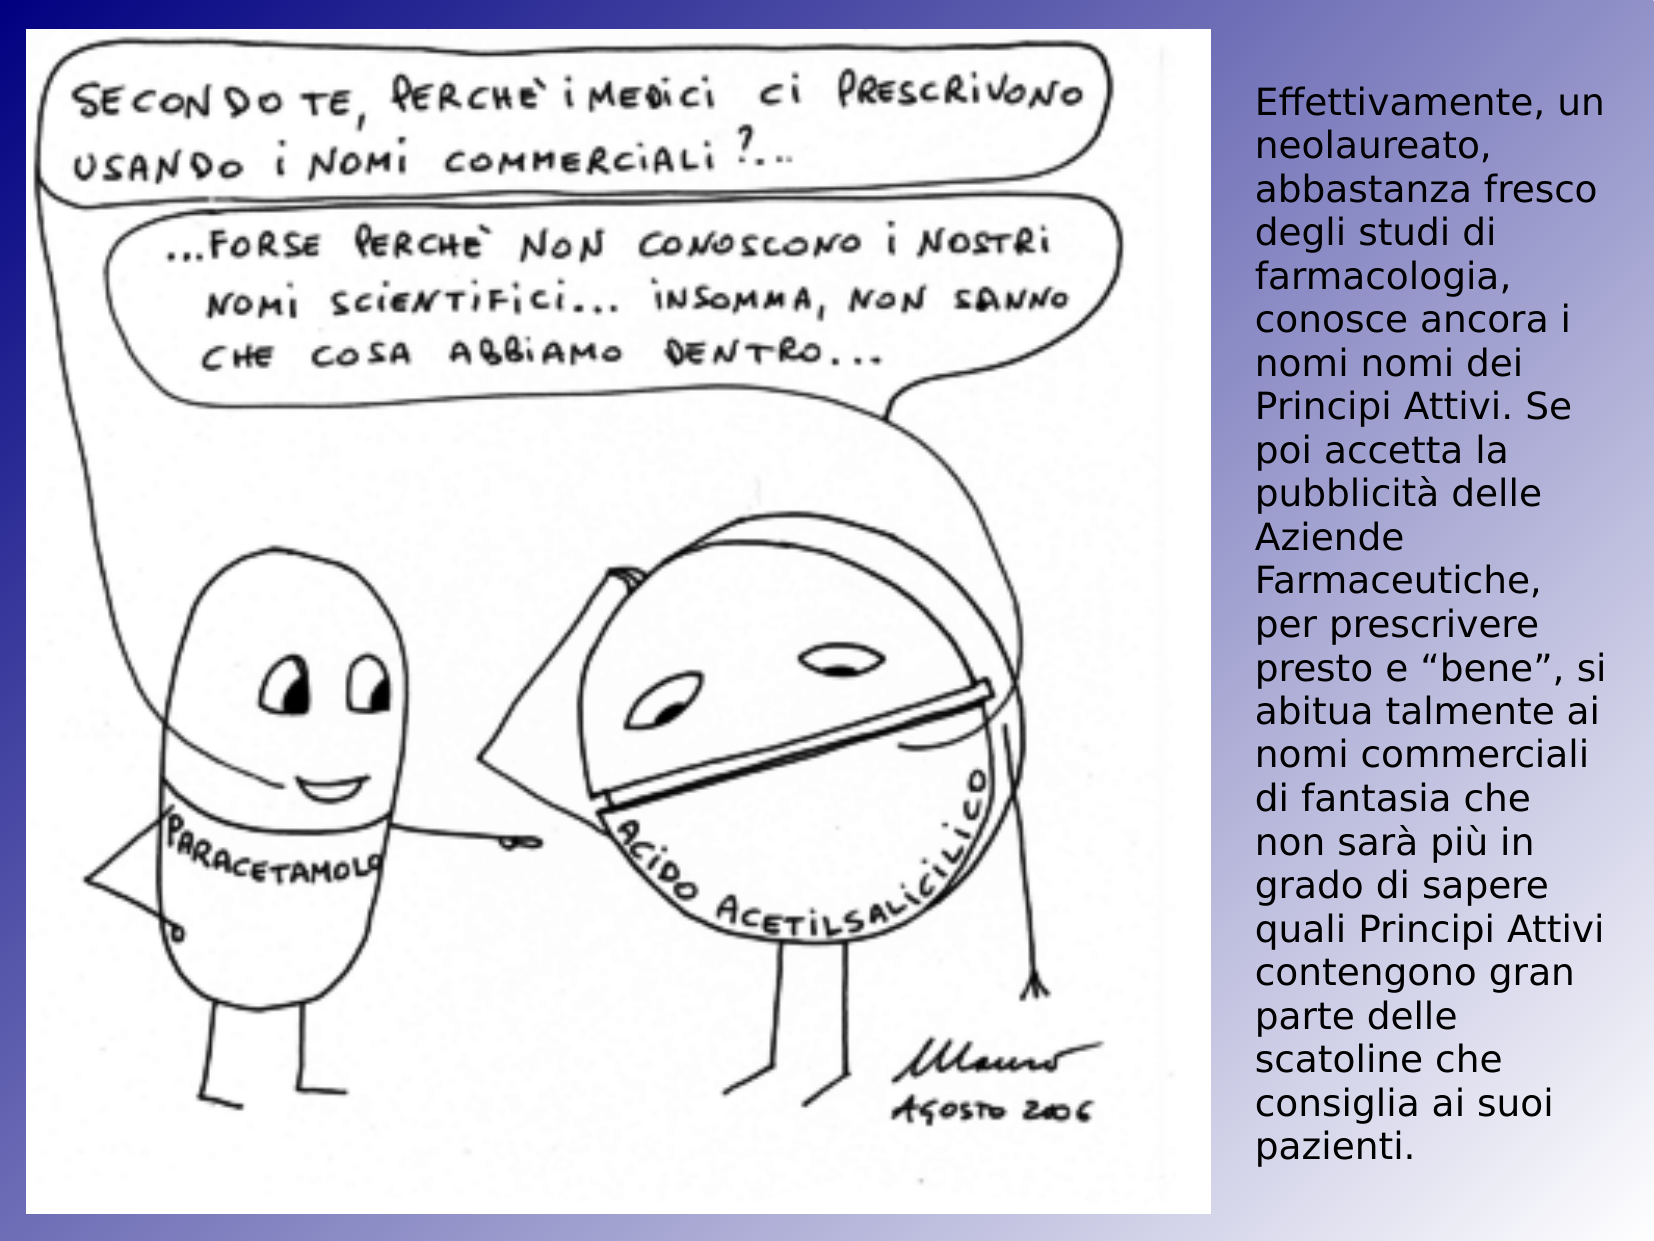

Effettivamente, un neolaureato, abbastanza fresco degli studi di farmacologia, conosce ancora i nomi nomi dei Principi Attivi. Se poi accetta la pubblicità delle Aziende Farmaceutiche, per prescrivere presto e “bene”, si abitua talmente ai nomi commerciali di fantasia che non sarà più in grado di sapere quali Principi Attivi contengono gran parte delle scatoline che consiglia ai suoi pazienti.